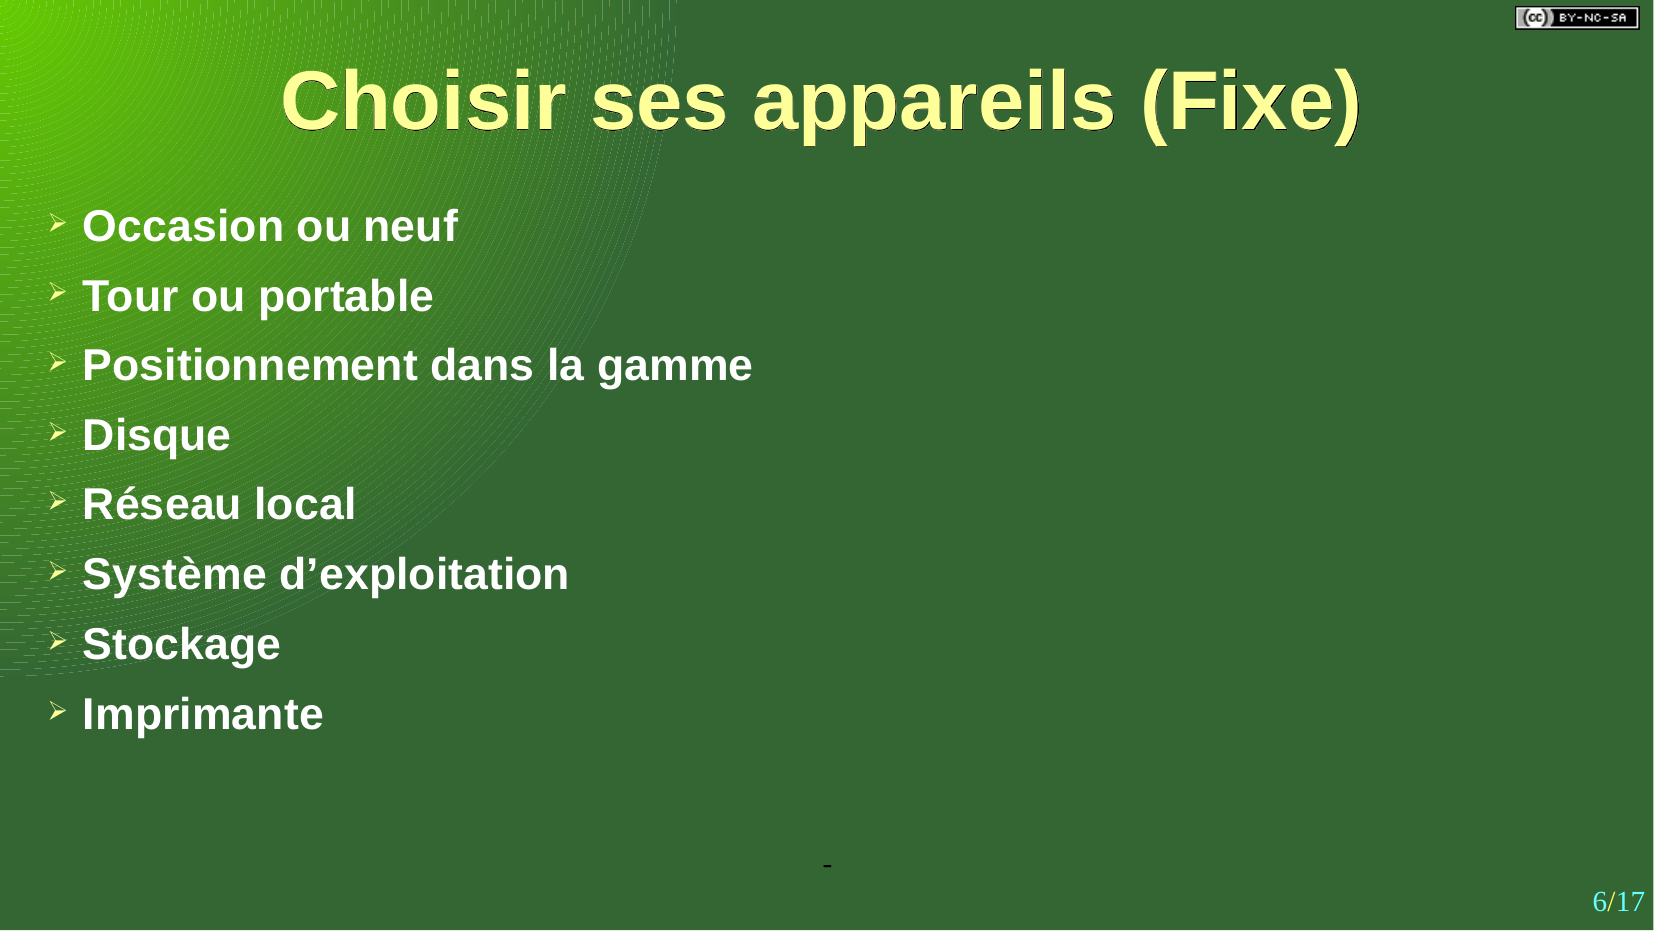

# Choisir ses appareils (Fixe)
Occasion ou neuf
Tour ou portable
Positionnement dans la gamme
Disque
Réseau local
Système d’exploitation
Stockage
Imprimante
-
6